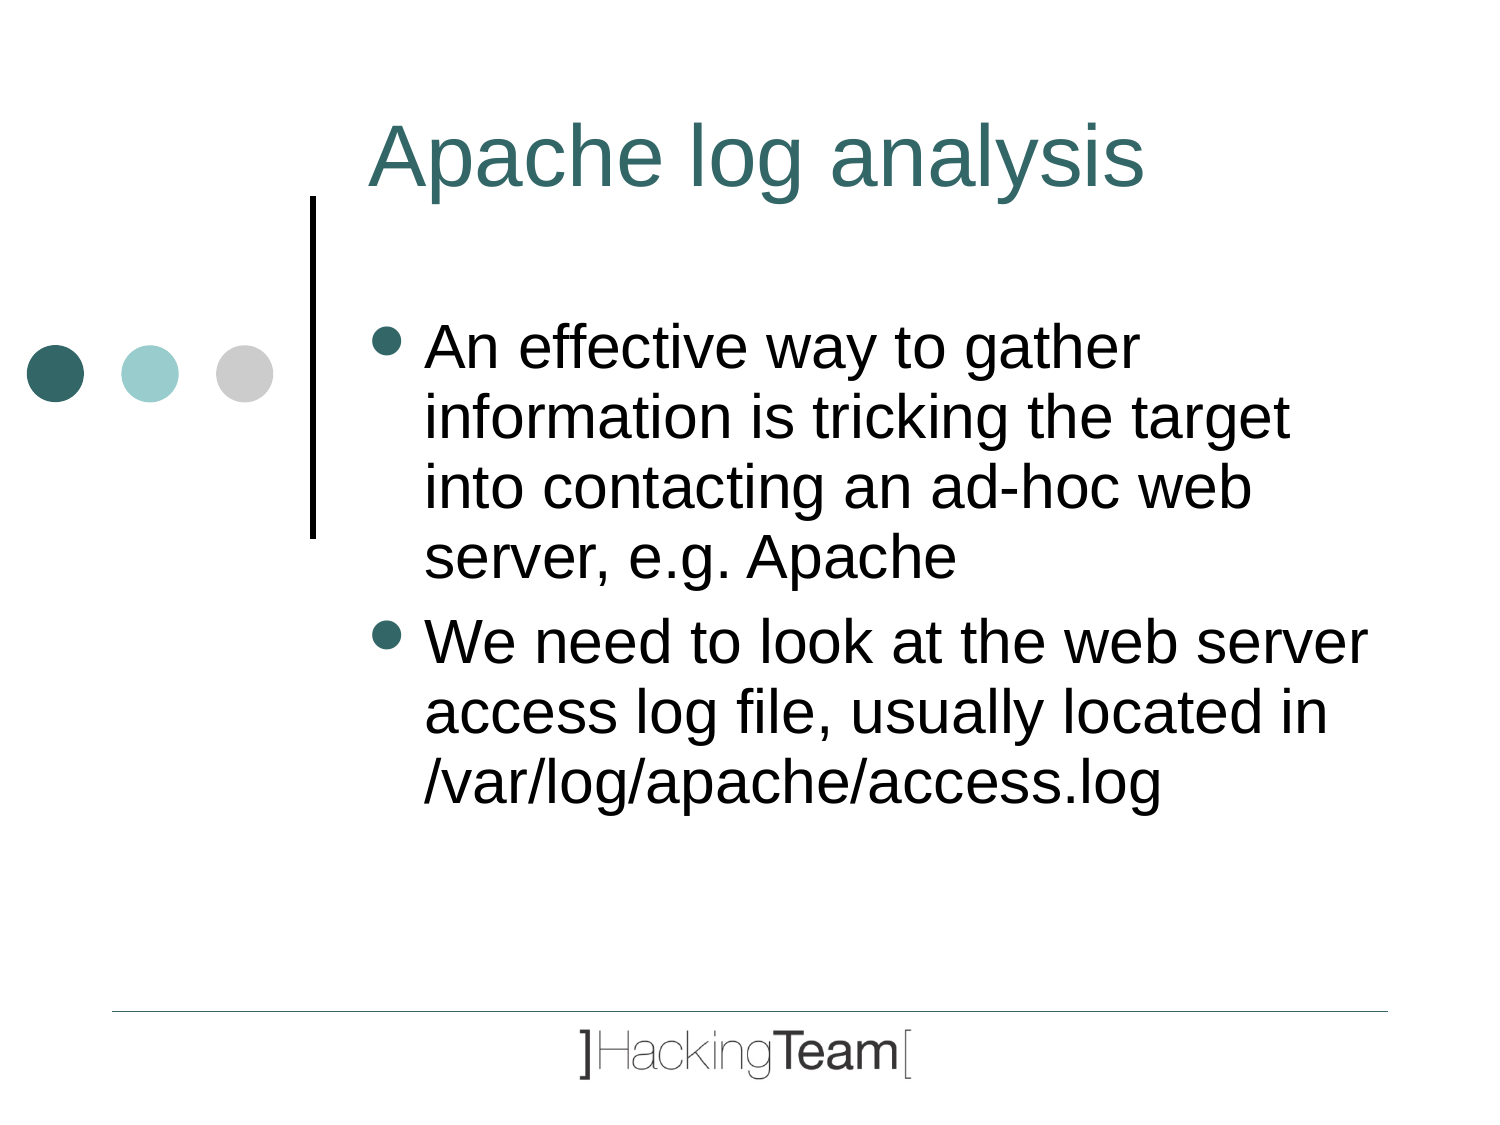

# Apache log analysis
An effective way to gather information is tricking the target into contacting an ad-hoc web server, e.g. Apache
We need to look at the web server access log file, usually located in /var/log/apache/access.log